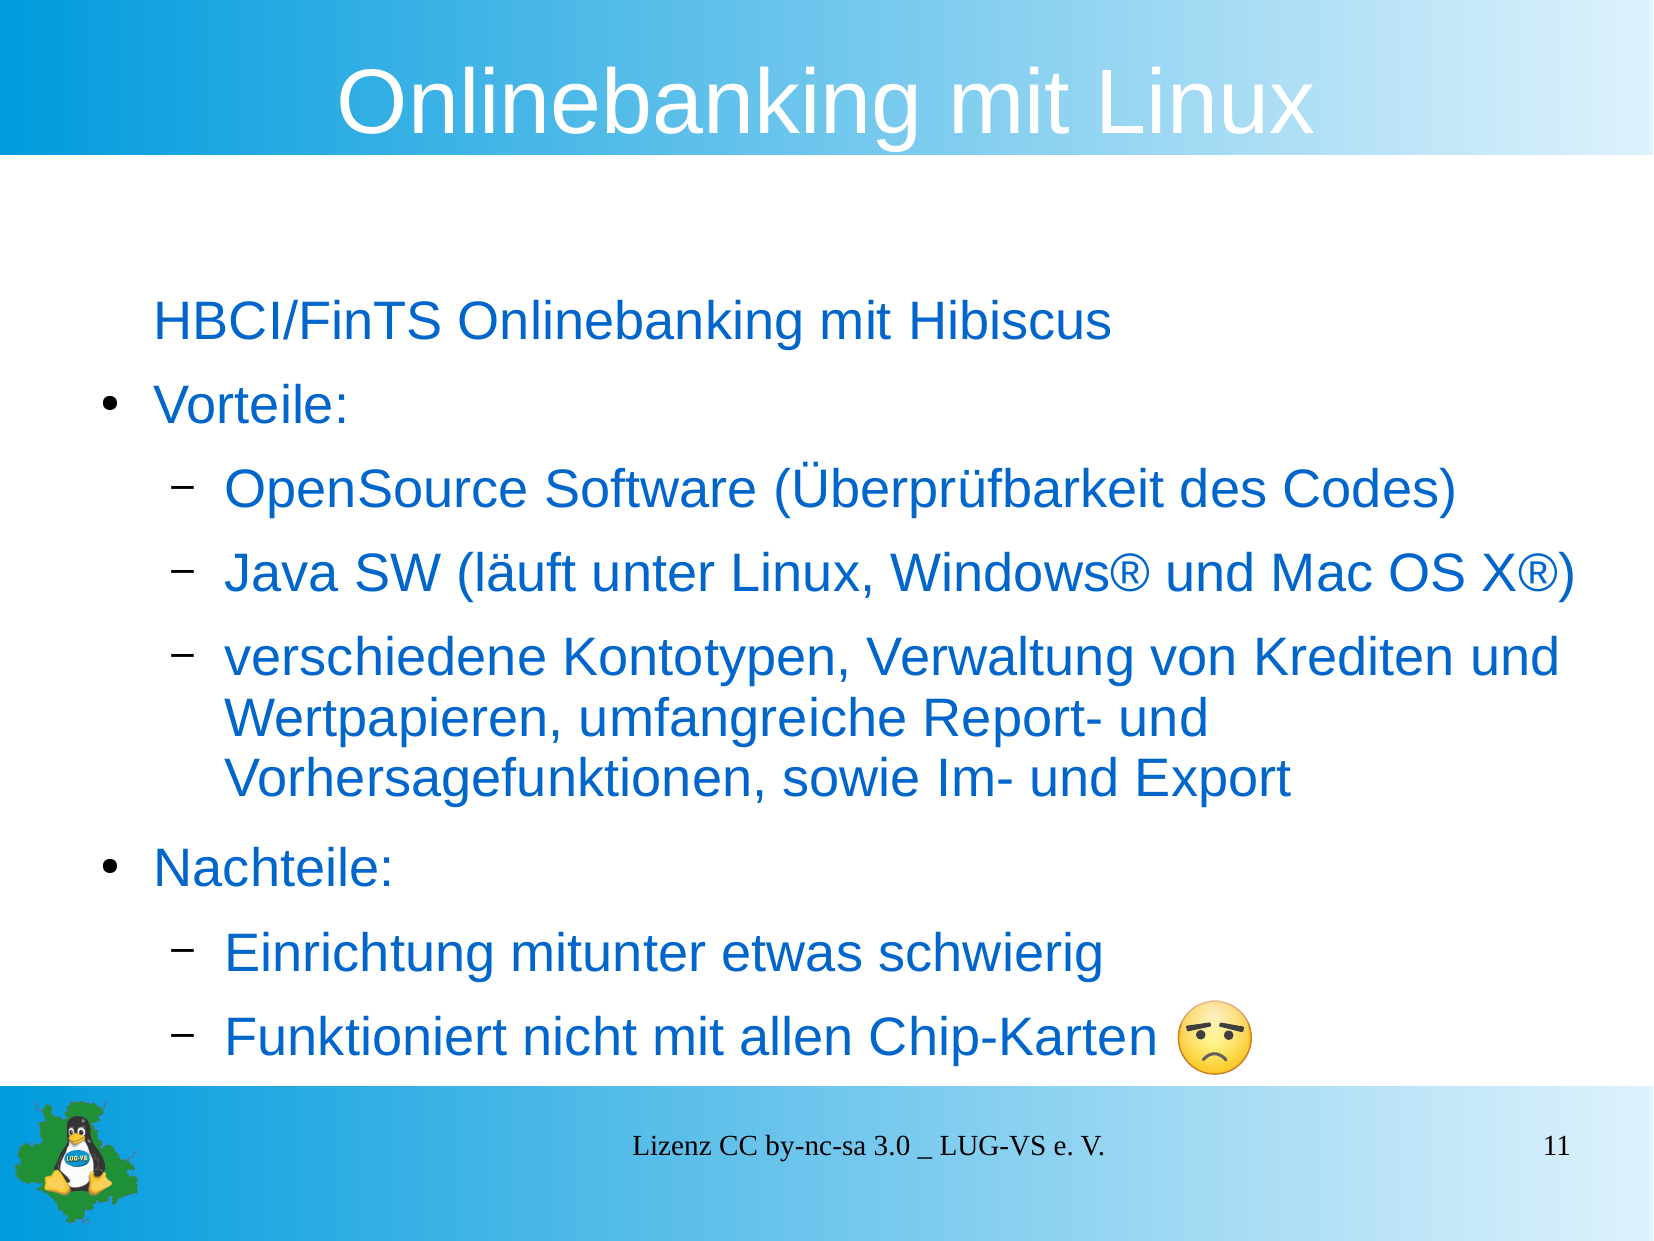

# Onlinebanking mit Linux
HBCI/FinTS Onlinebanking mit Hibiscus
Vorteile:
OpenSource Software (Überprüfbarkeit des Codes)
Java SW (läuft unter Linux, Windows® und Mac OS X®)
verschiedene Kontotypen, Verwaltung von Krediten und Wertpapieren, umfangreiche Report- und Vorhersagefunktionen, sowie Im- und Export
Nachteile:
Einrichtung mitunter etwas schwierig
Funktioniert nicht mit allen Chip-Karten